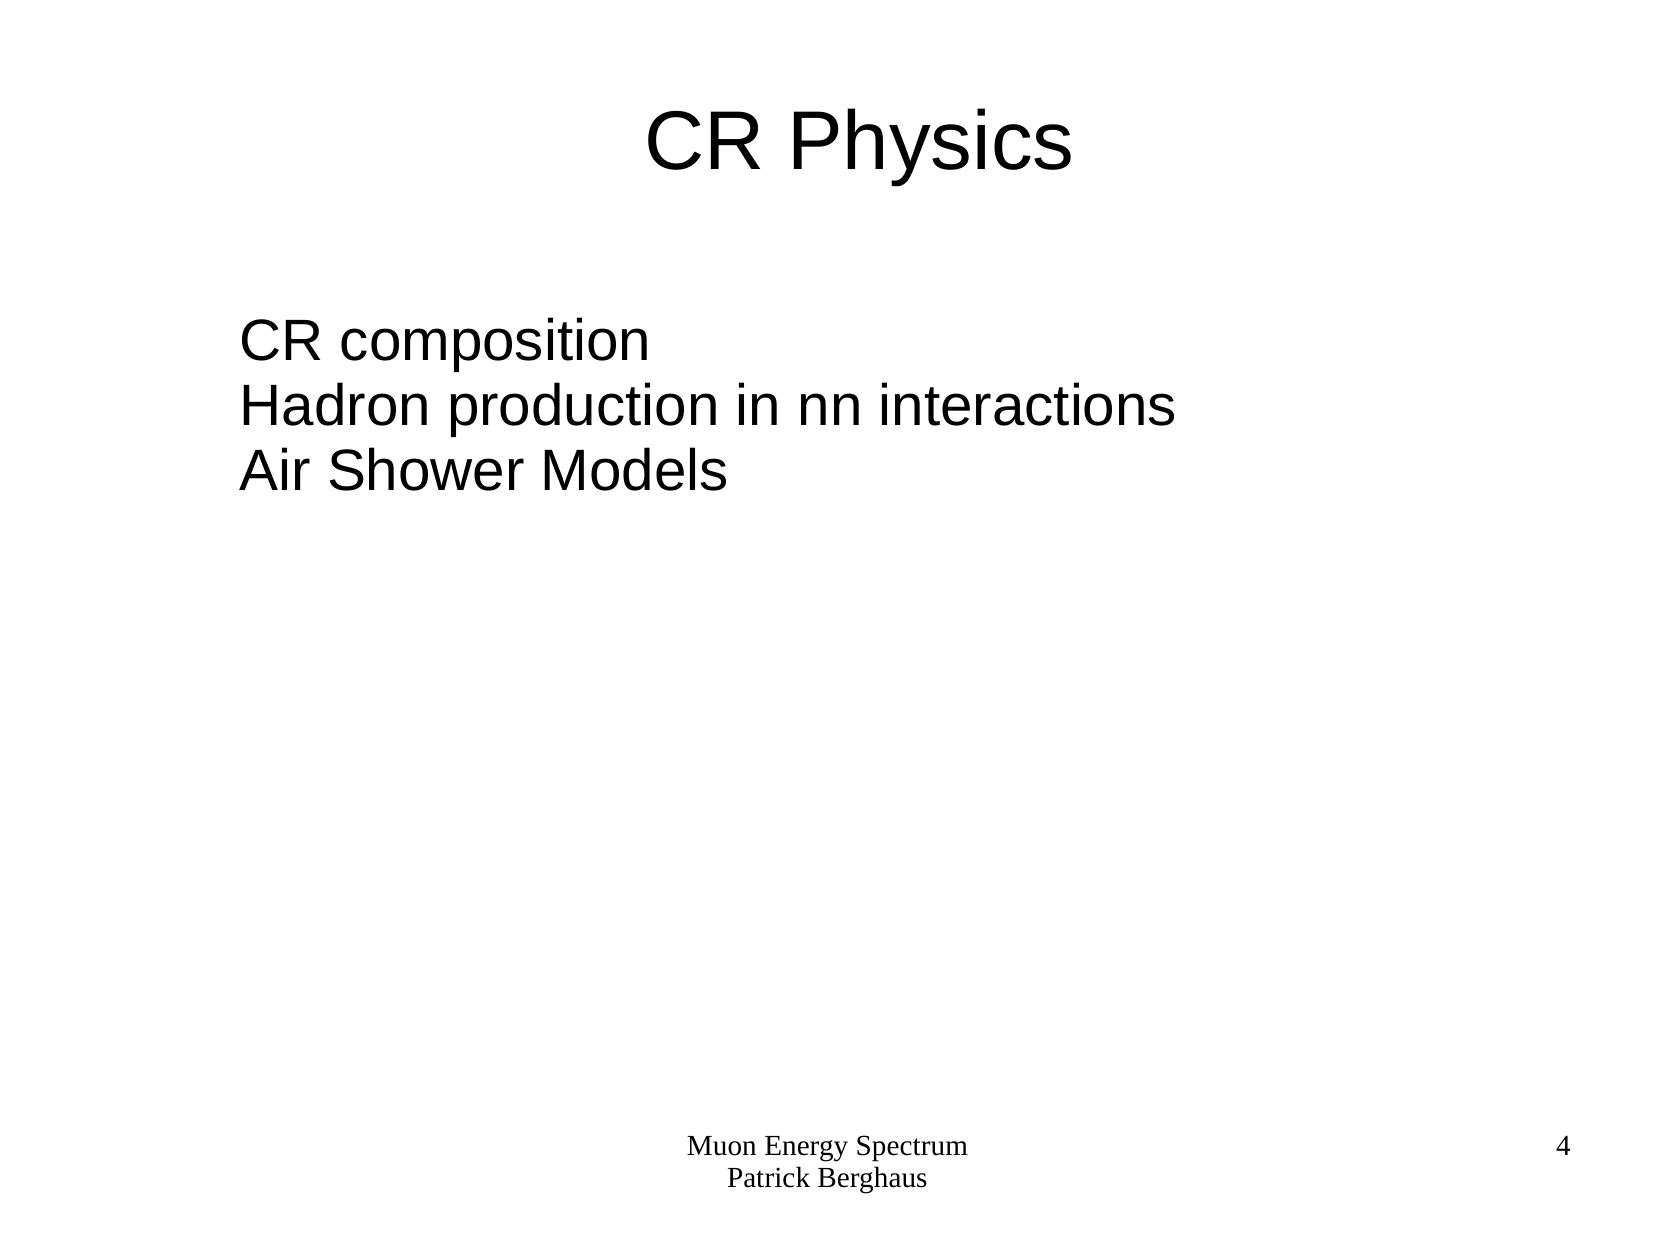

CR Physics
CR composition
Hadron production in nn interactions
Air Shower Models
4